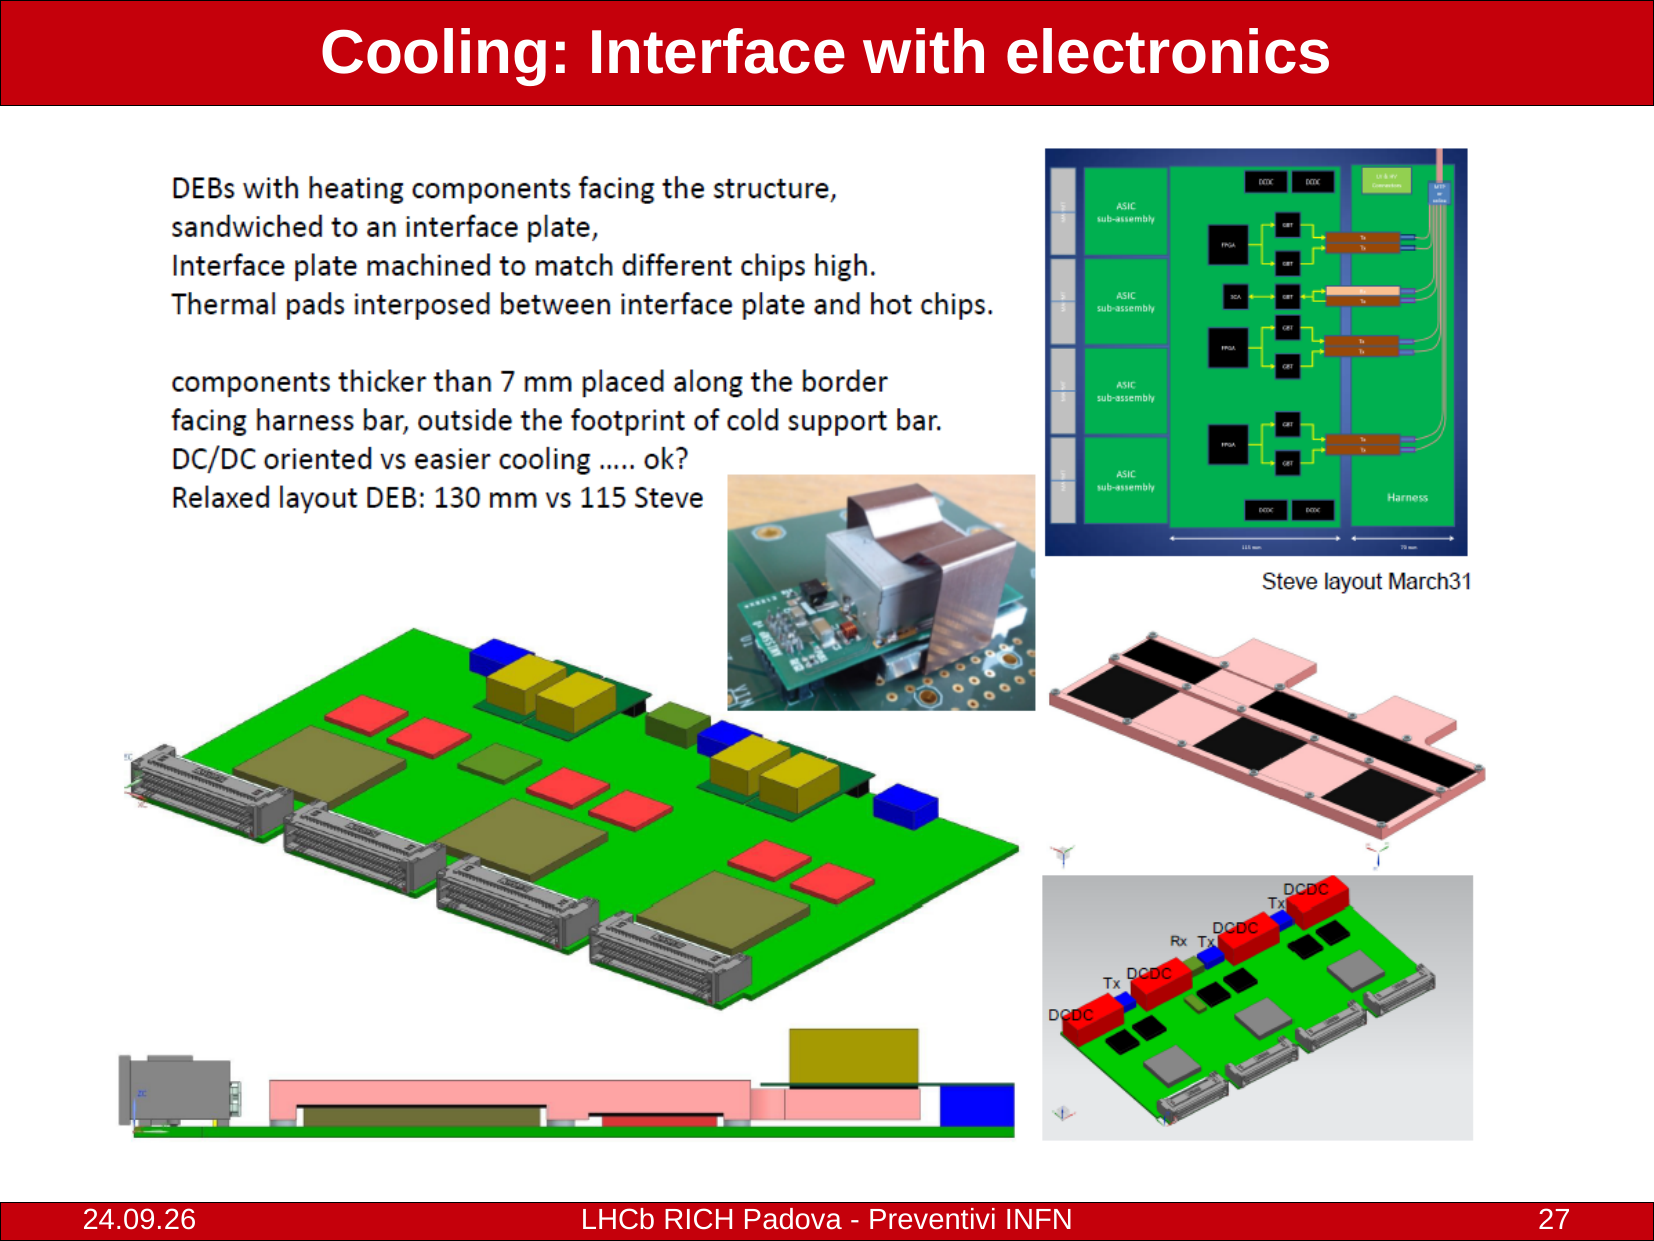

# Cooling: Interface with electronics
LHCb RICH Padova - Preventivi INFN
27